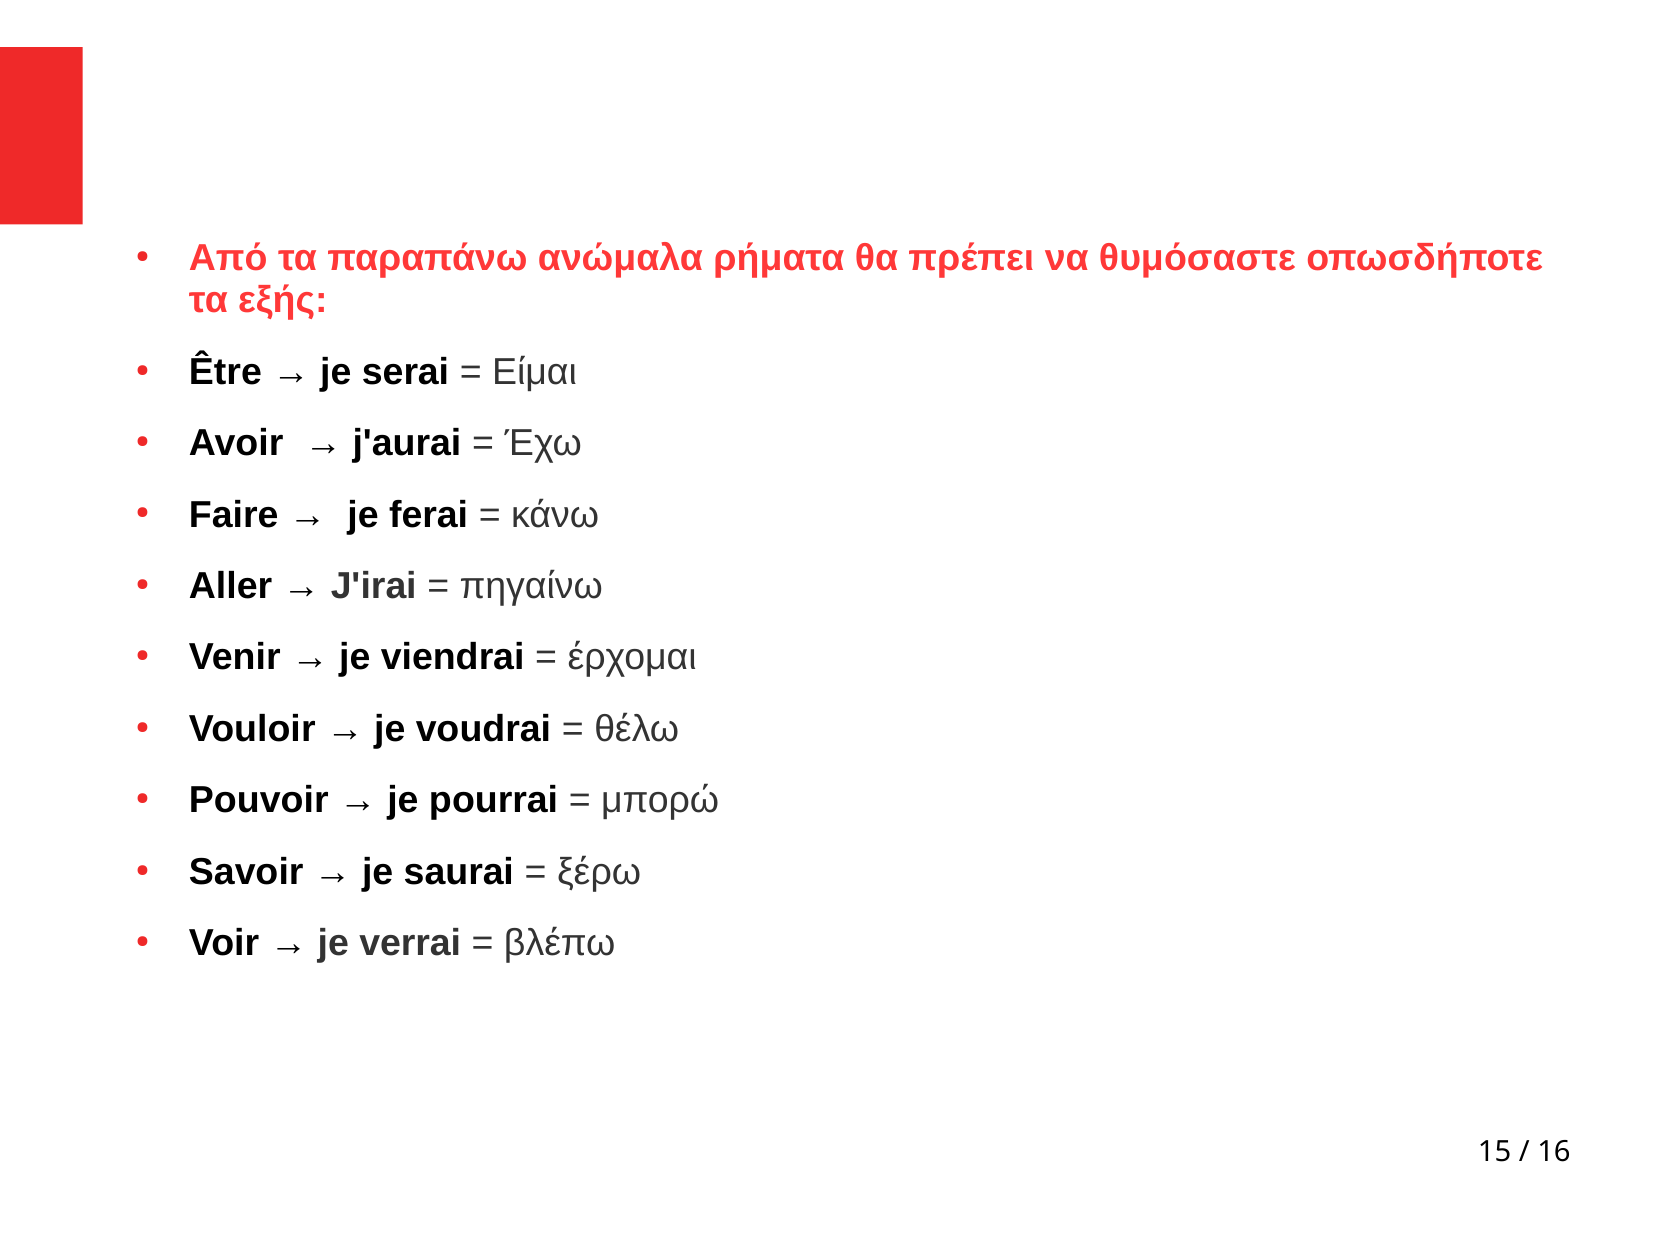

# Από τα παραπάνω ανώμαλα ρήματα θα πρέπει να θυμόσαστε οπωσδήποτε τα εξής:
Être → je serai = Είμαι
Avoir → j'aurai = Έχω
Faire → je ferai = κάνω
Aller → J'irai = πηγαίνω
Venir → je viendrai = έρχομαι
Vouloir → je voudrai = θέλω
Pouvoir → je pourrai = μπορώ
Savoir → je saurai = ξέρω
Voir → je verrai = βλέπω
15